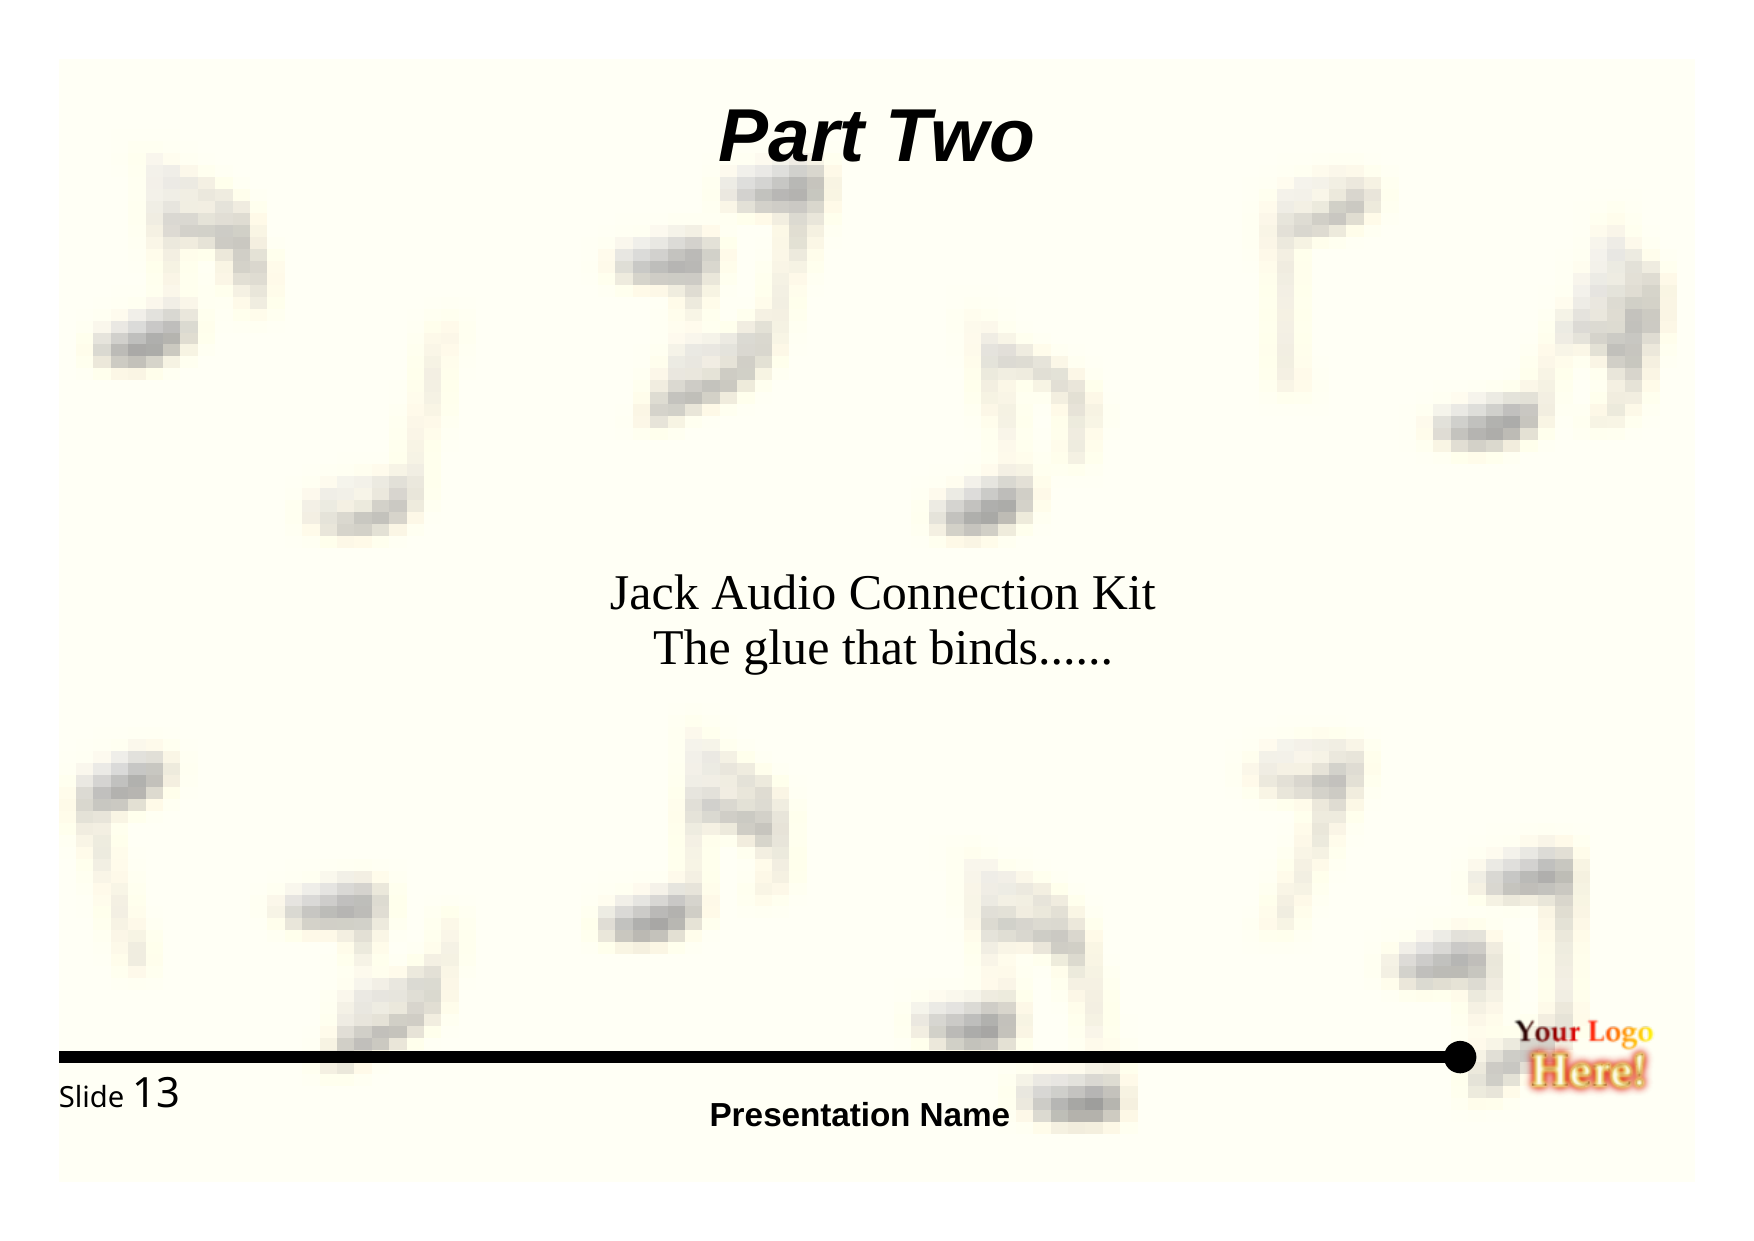

# Part Two
Jack Audio Connection Kit
The glue that binds......